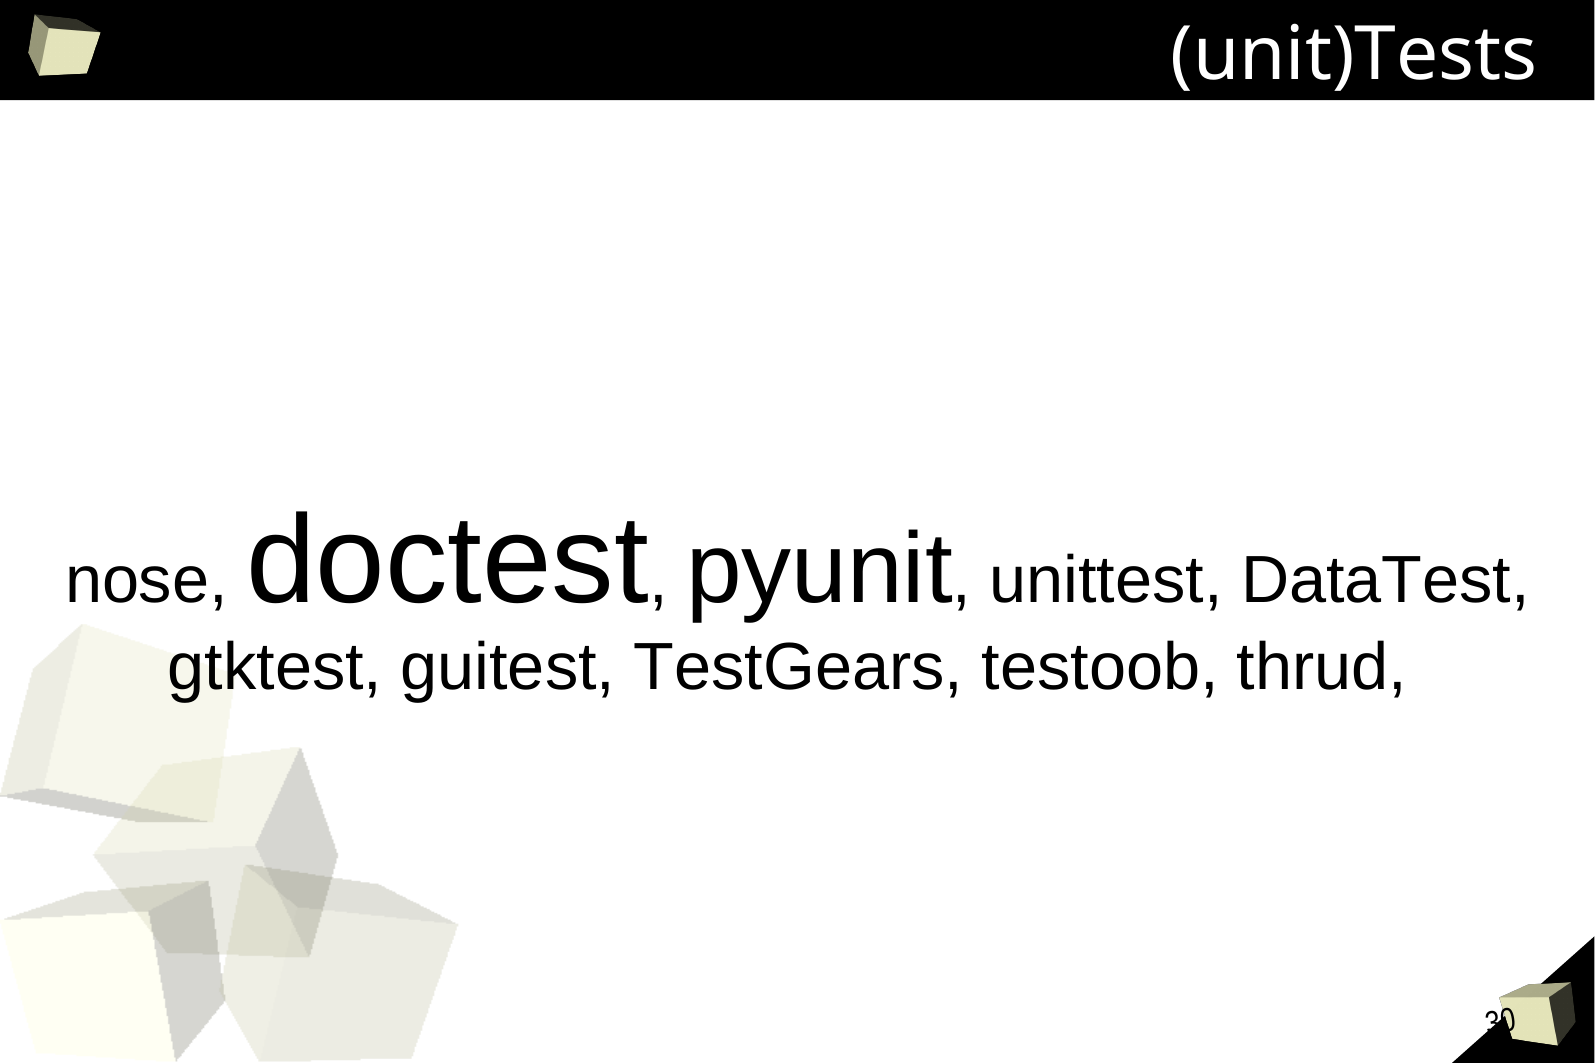

# (unit)Tests
nose, doctest, pyunit, unittest, DataTest, gtktest, guitest, TestGears, testoob, thrud,